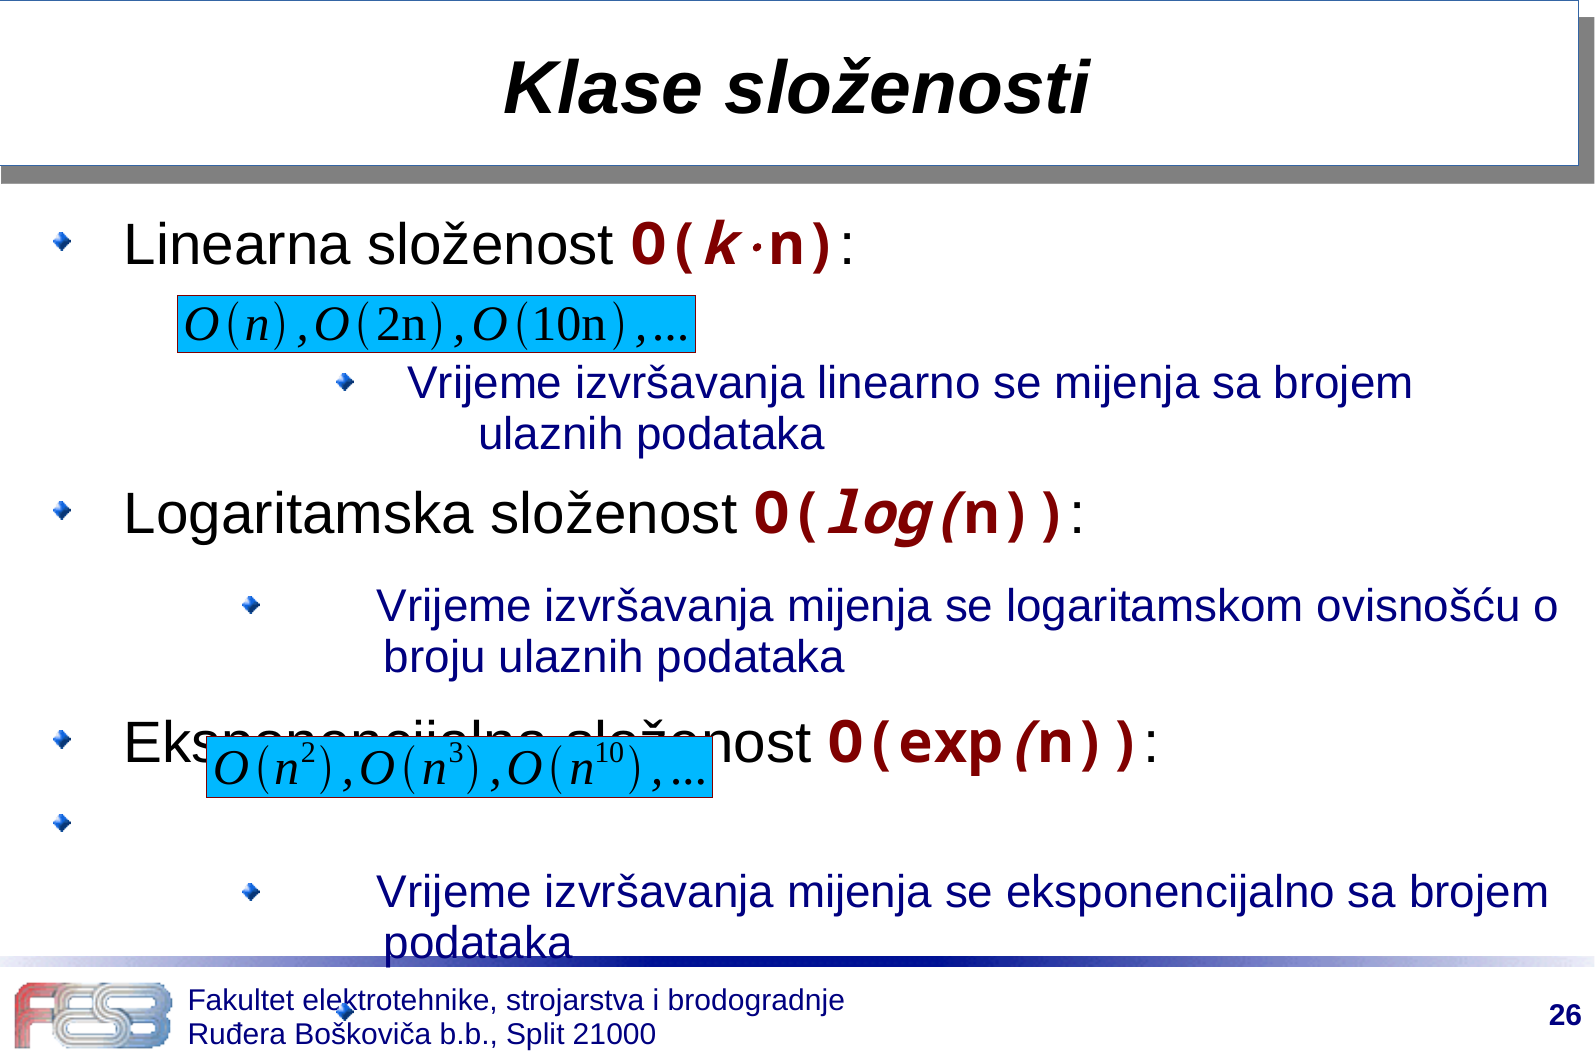

# Klase složenosti
Linearna složenost O(k×n):
Vrijeme izvršavanja linearno se mijenja sa brojem ulaznih podataka
Logaritamska složenost O(log(n)):
 Vrijeme izvršavanja mijenja se logaritamskom ovisnošću o broju ulaznih podataka
Eksponencijalna složenost O(exp(n)):
 Vrijeme izvršavanja mijenja se eksponencijalno sa brojem podataka